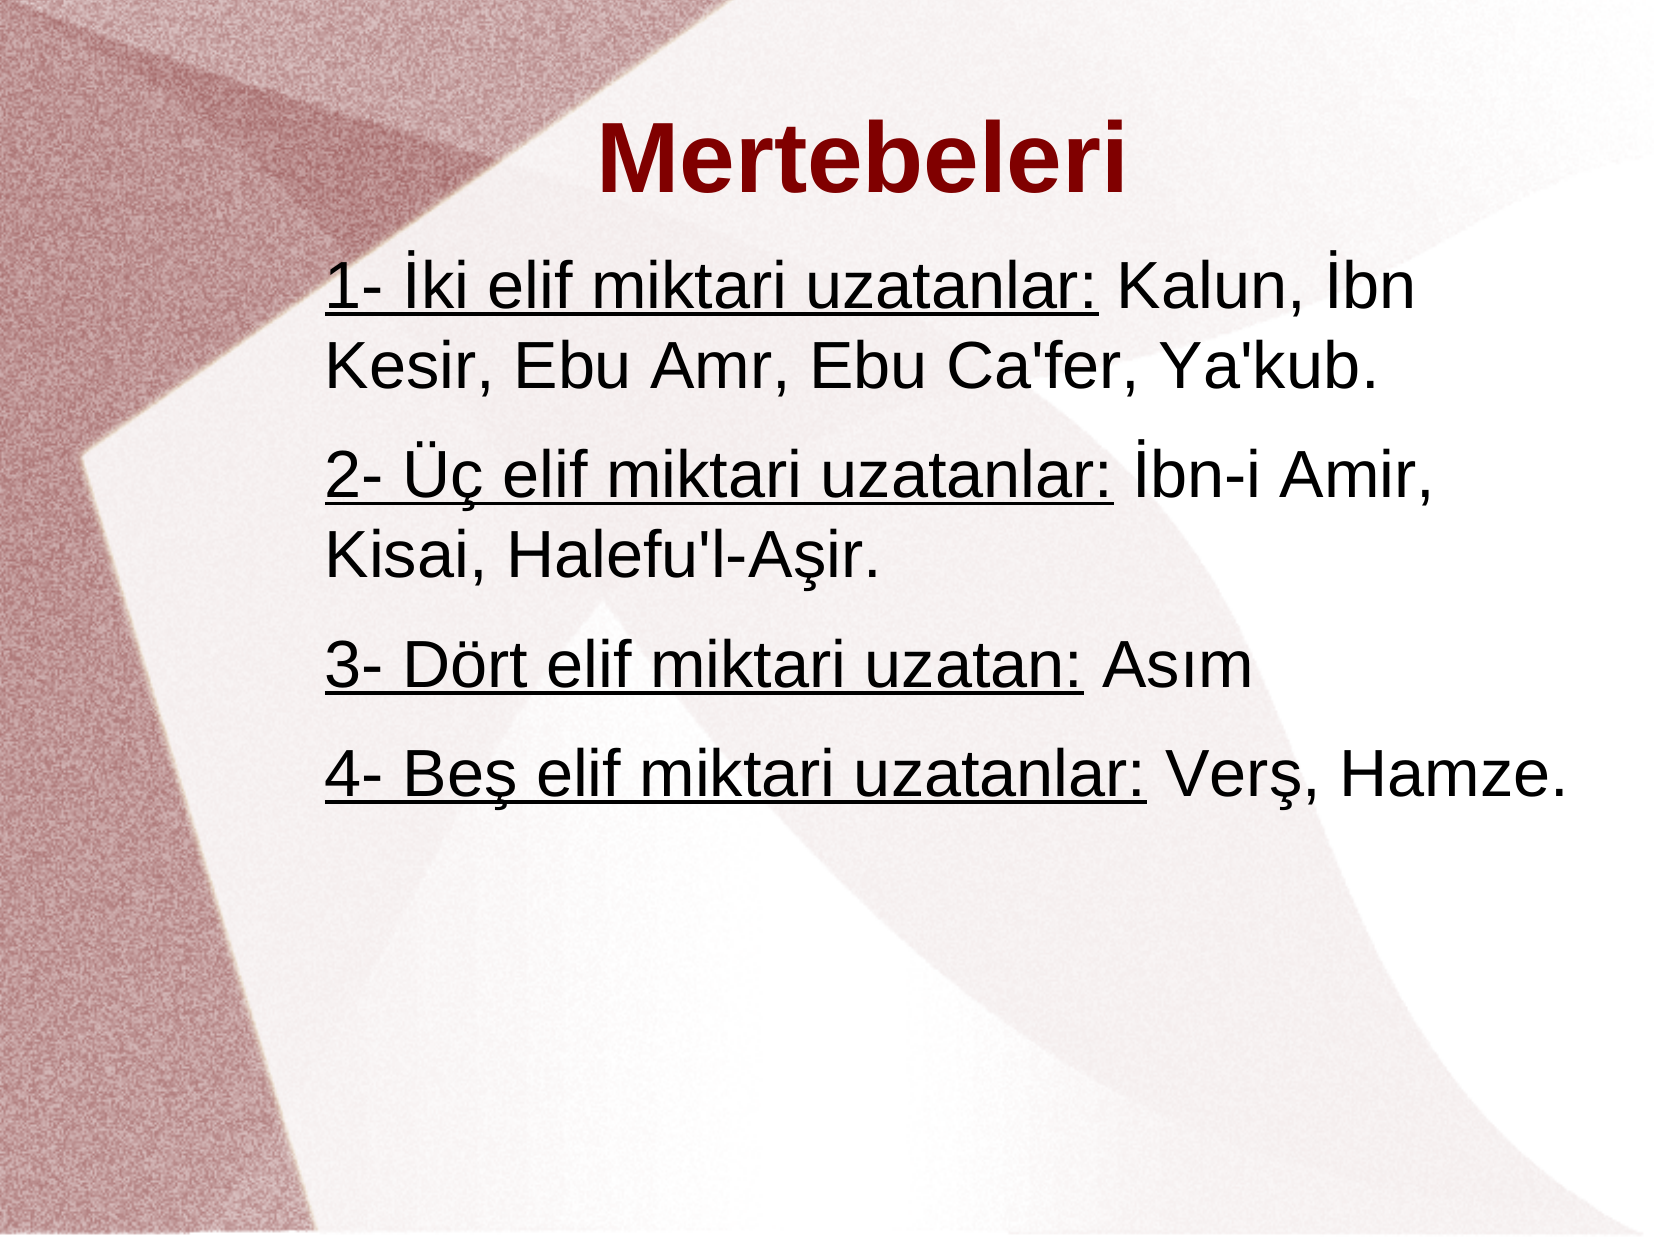

# Mertebeleri
1- İki elif miktari uzatanlar: Kalun, İbn Kesir, Ebu Amr, Ebu Ca'fer, Ya'kub.
2- Üç elif miktari uzatanlar: İbn-i Amir, Kisai, Halefu'l-Aşir.
3- Dört elif miktari uzatan: Asım
4- Beş elif miktari uzatanlar: Verş, Hamze.